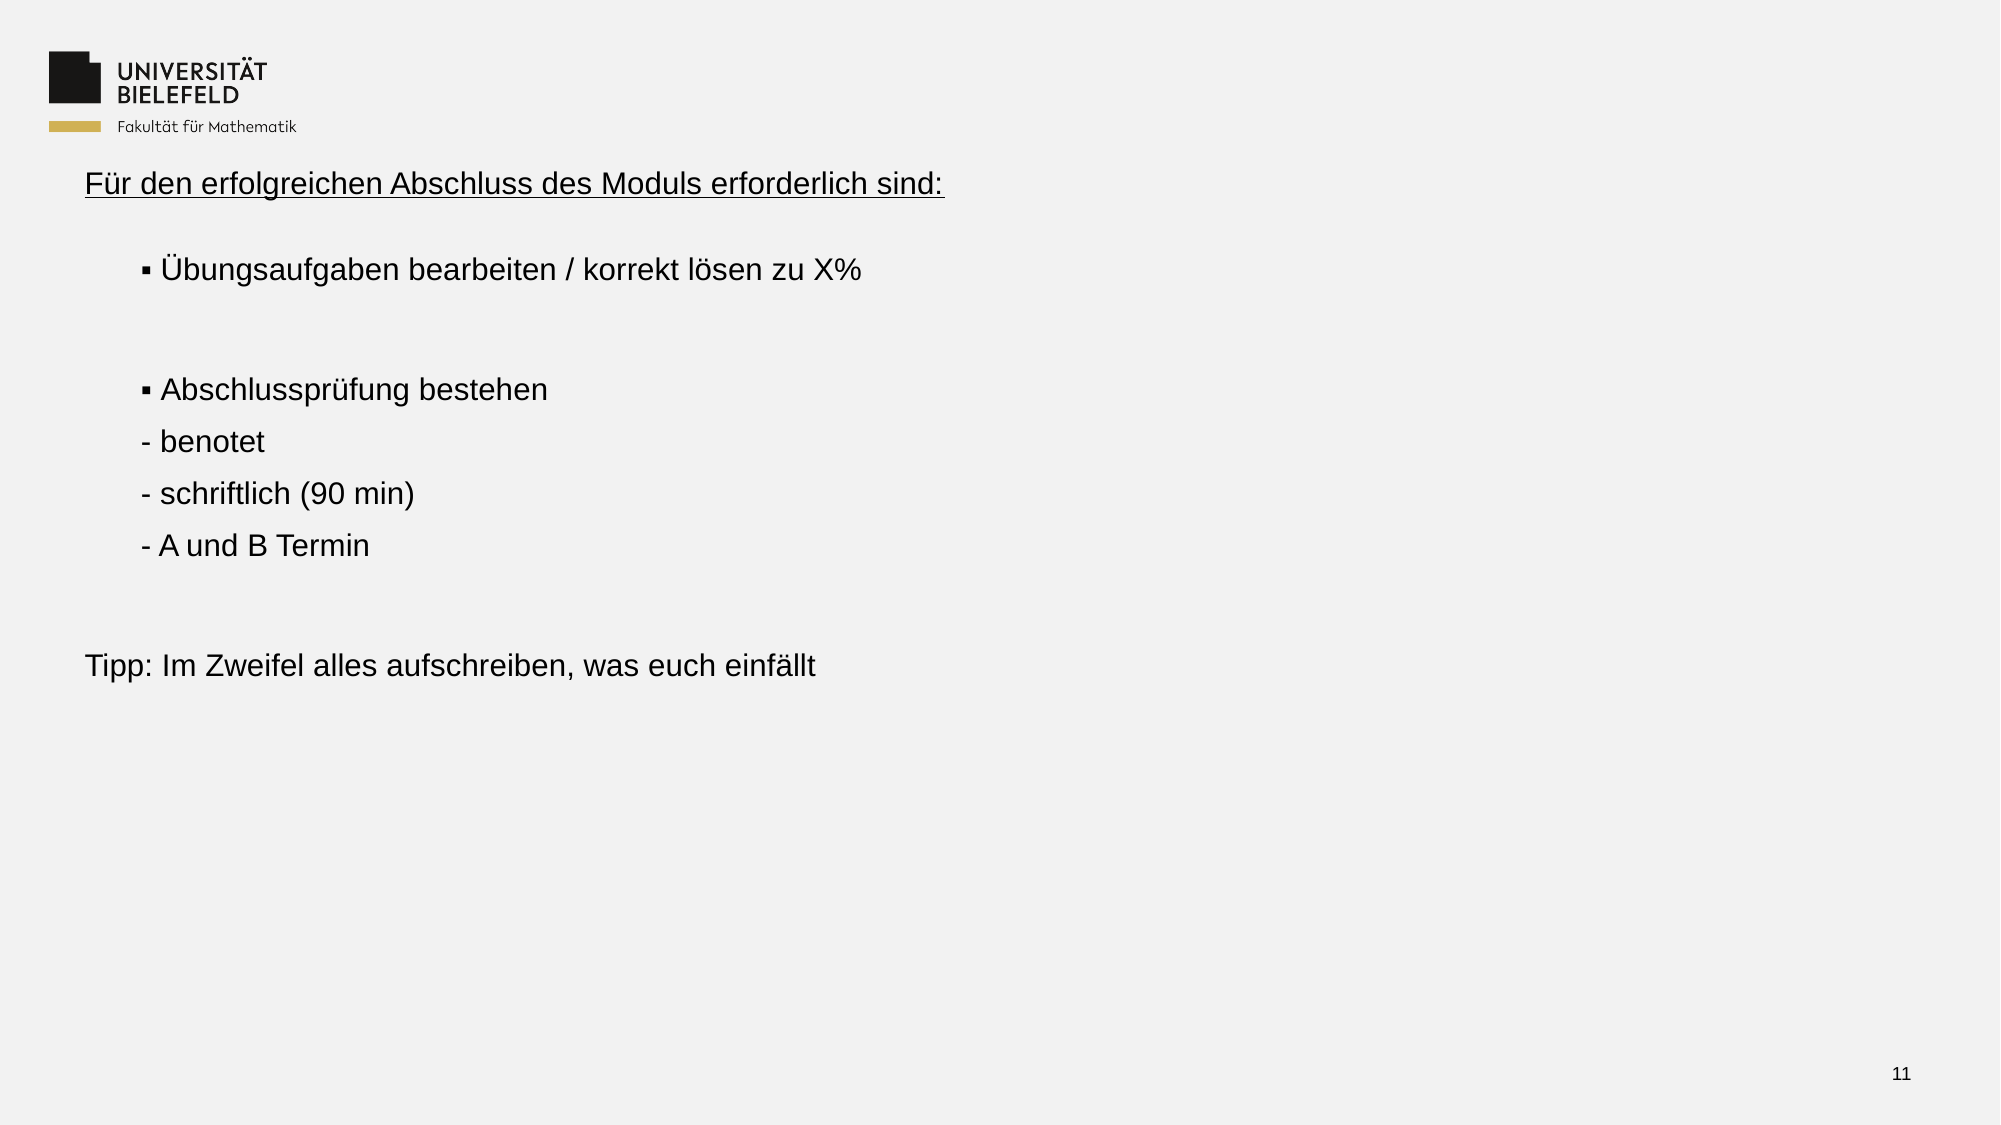

# Für den erfolgreichen Abschluss des Moduls erforderlich sind:
 	▪ Übungsaufgaben bearbeiten / korrekt lösen zu X%
 	▪ Abschlussprüfung bestehen
 		- benotet
 		- schriftlich (90 min)
 		- A und B Termin
Tipp: Im Zweifel alles aufschreiben, was euch einfällt